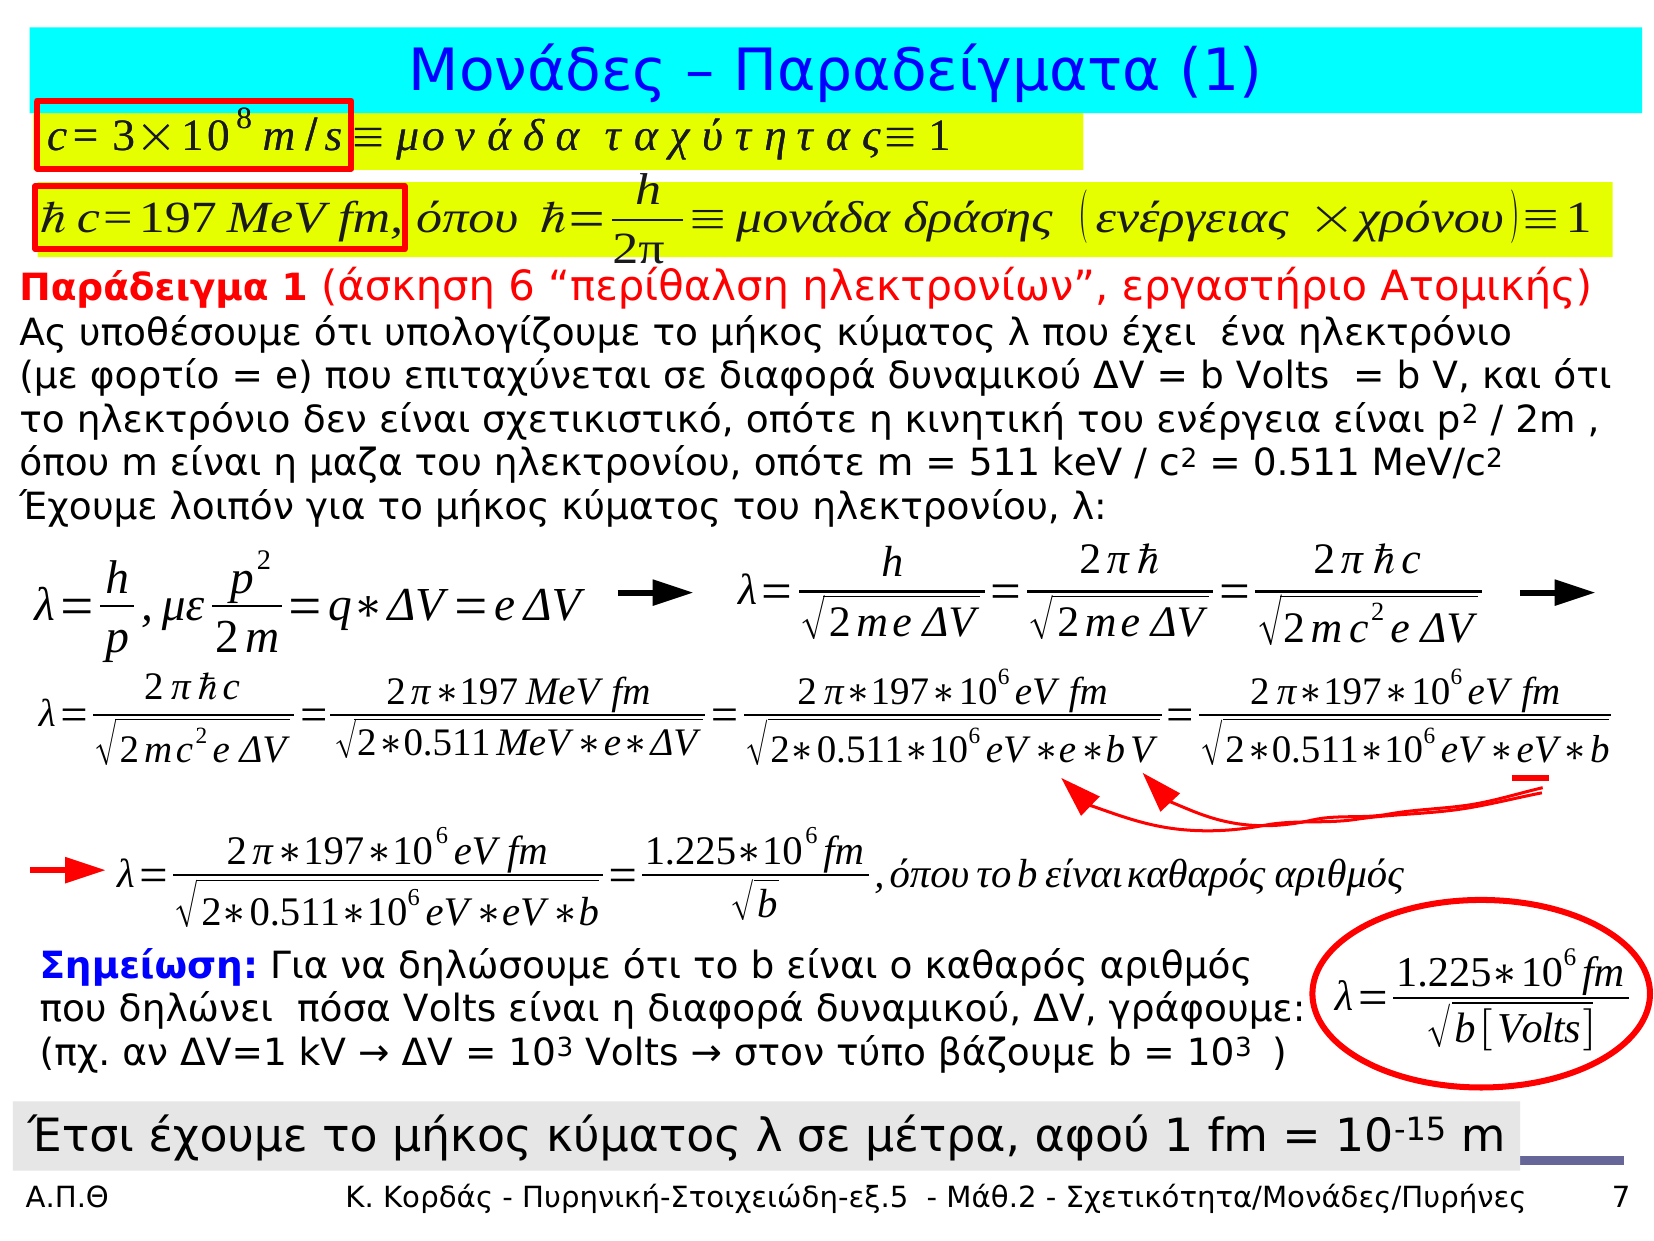

# Μονάδες – Παραδείγματα (1)
Παράδειγμα 1 (άσκηση 6 “περίθαλση ηλεκτρονίων”, εργαστήριο Ατομικής)
Ας υποθέσουμε ότι υπολογίζουμε το μήκος κύματος λ που έχει ένα ηλεκτρόνιο
(με φορτίο = e) που επιταχύνεται σε διαφορά δυναμικού ΔV = b Volts = b V, και ότι
το ηλεκτρόνιο δεν είναι σχετικιστικό, οπότε η κινητική του ενέργεια είναι p2 / 2m ,
όπου m είναι η μαζα του ηλεκτρονίου, οπότε m = 511 keV / c2 = 0.511 MeV/c2
Έχουμε λοιπόν για το μήκος κύματoς του ηλεκτρονίου, λ:
Σημείωση: Για να δηλώσουμε ότι το b είναι ο καθαρός αριθμός
που δηλώνει πόσα Volts είναι η διαφορά δυναμικού, ΔV, γράφουμε:
(πχ. αν ΔV=1 kV → ΔV = 103 Volts → στον τύπο βάζουμε b = 103 )
Έτσι έχουμε το μήκος κύματος λ σε μέτρα, αφού 1 fm = 10-15 m
Α.Π.Θ
Κ. Κορδάς - Πυρηνική-Στοιχειώδη-εξ.5 - Μάθ.2 - Σχετικότητα/Μονάδες/Πυρήνες
7